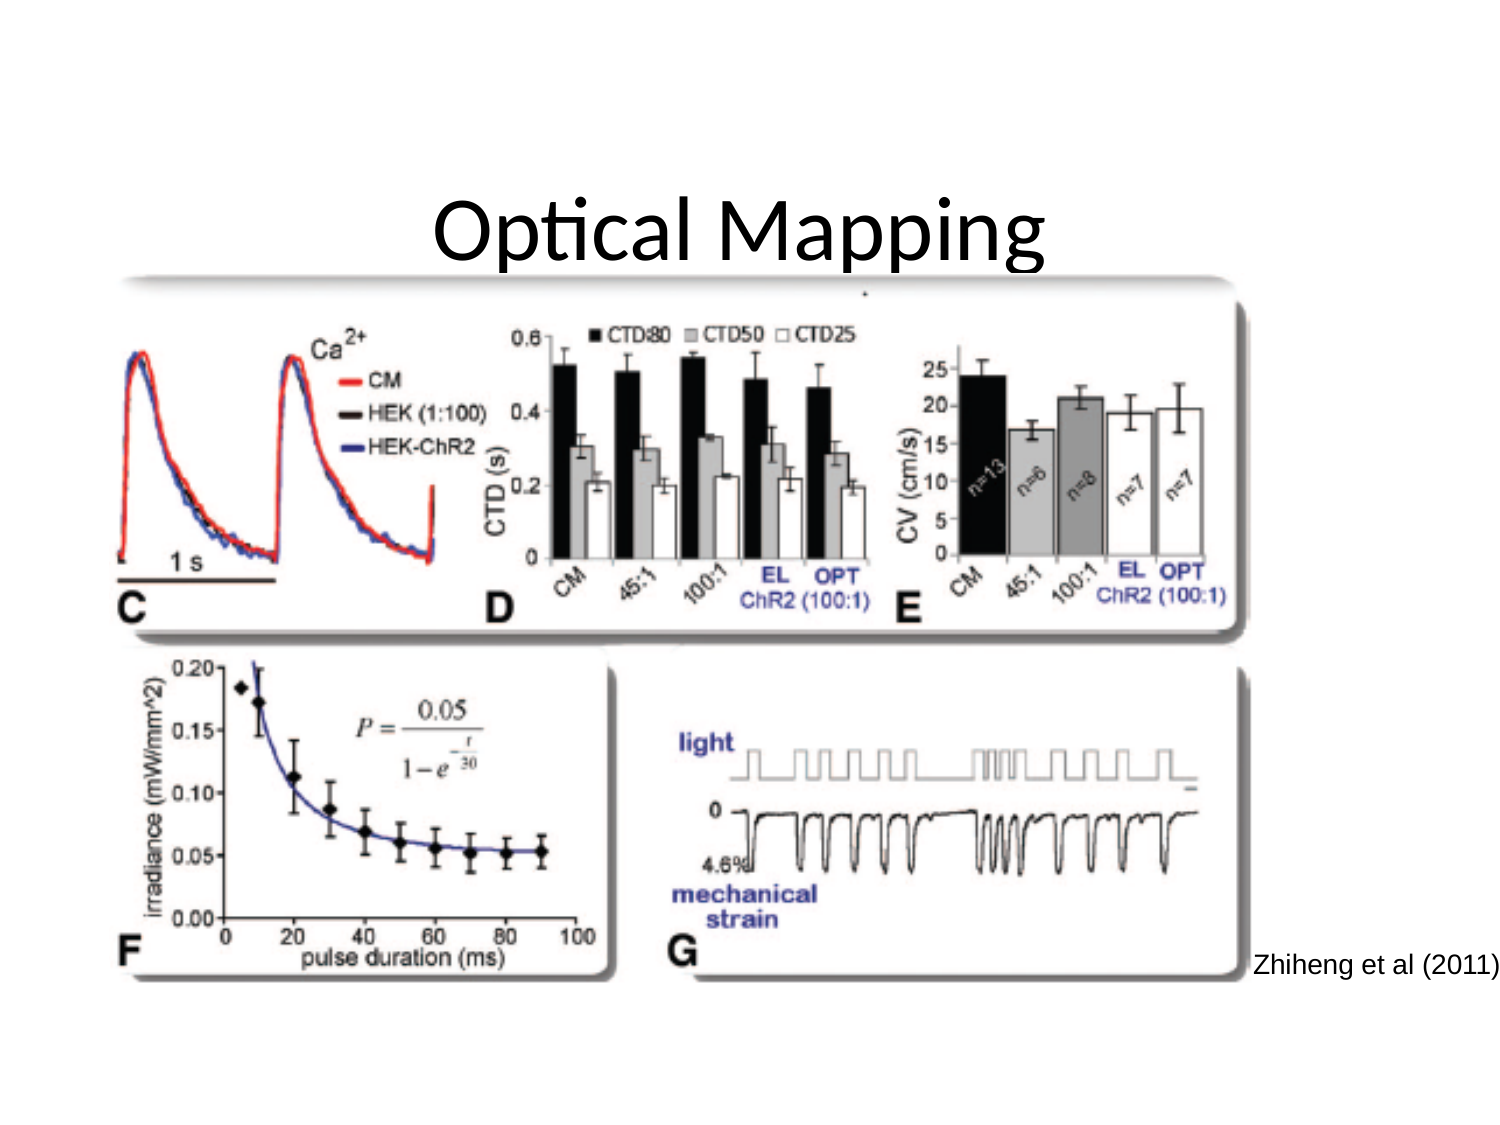

# Optical Mapping
Zhiheng et al (2011)